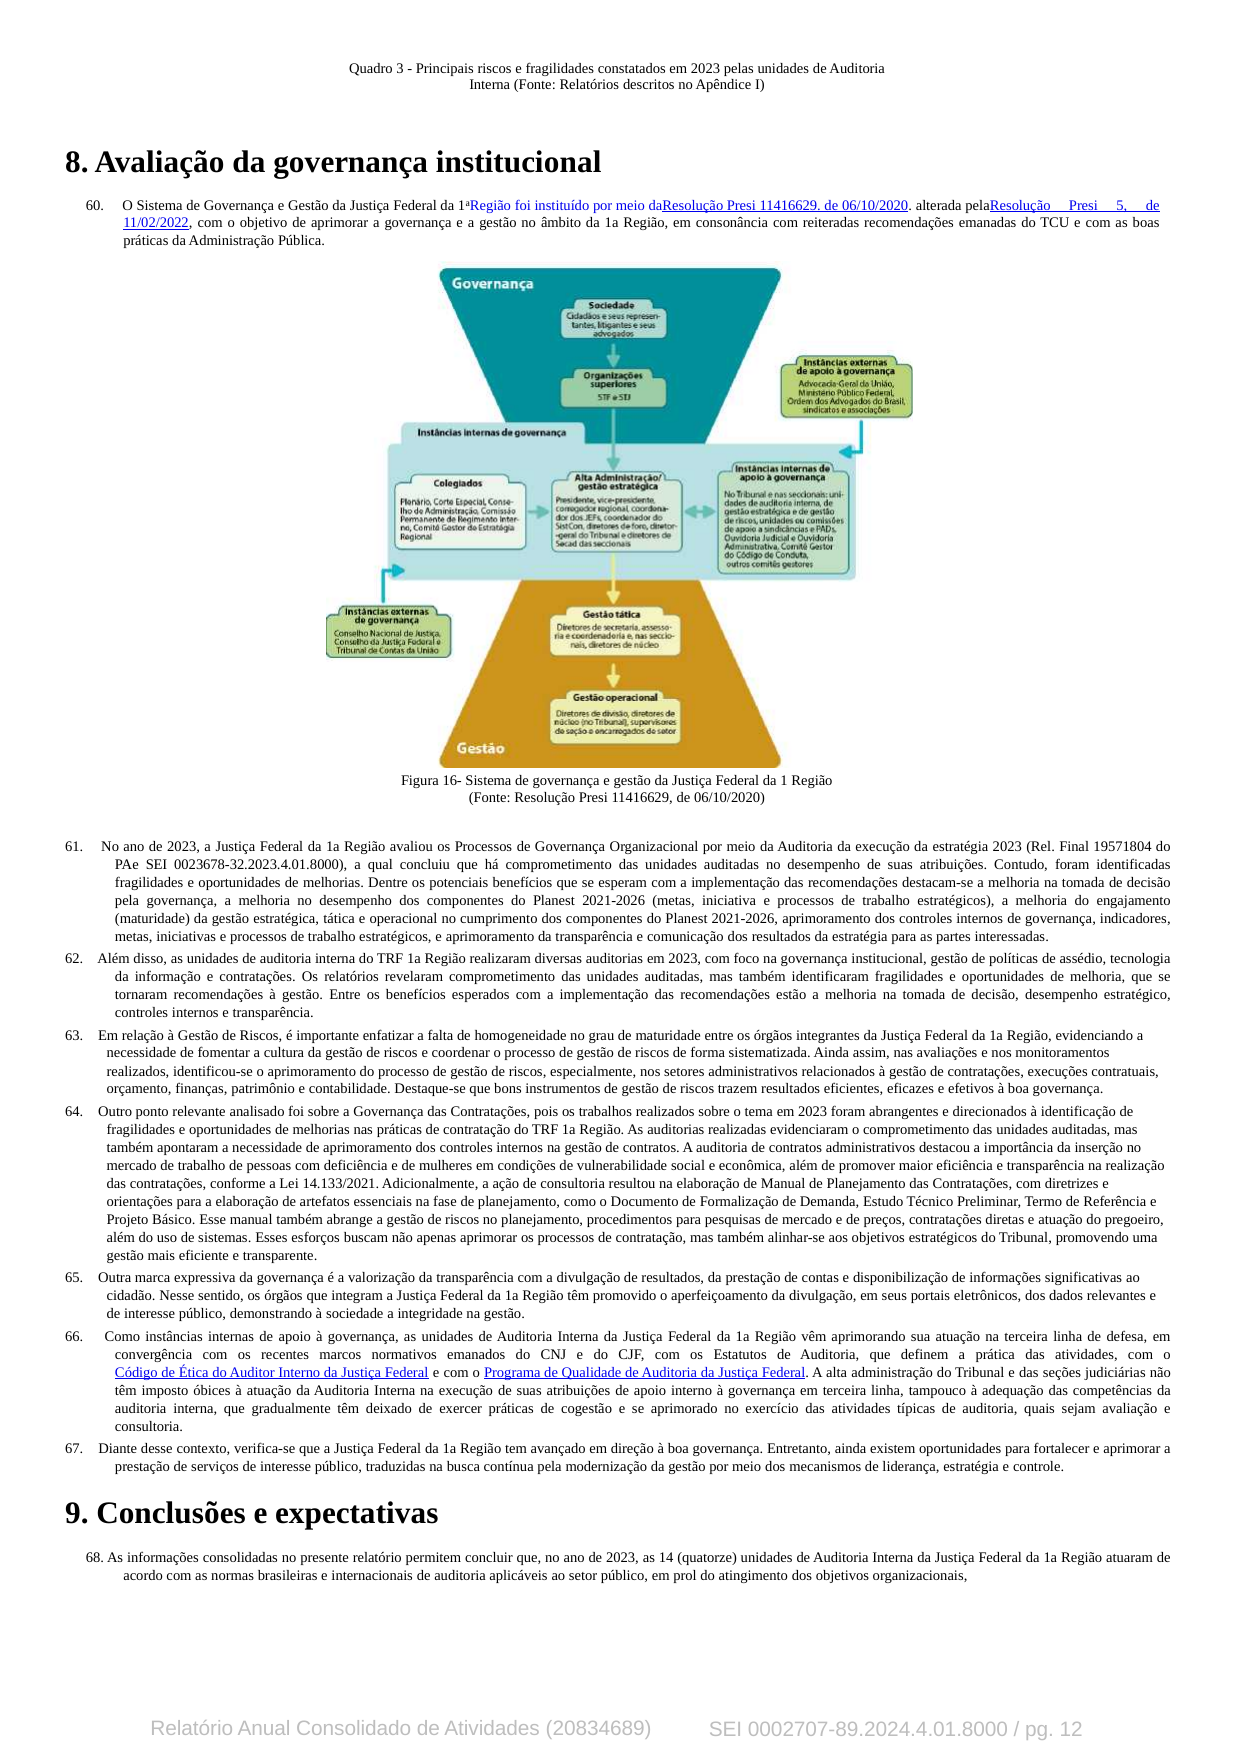

Quadro 3 - Principais riscos e fragilidades constatados em 2023 pelas unidades de Auditoria Interna (Fonte: Relatórios descritos no Apêndice I)
8. Avaliação da governança institucional
60. O Sistema de Governança e Gestão da Justiça Federal da 1aRegião foi instituído por meio daResolução Presi 11416629. de 06/10/2020. alterada pelaResolução Presi 5, de 11/02/2022, com o objetivo de aprimorar a governança e a gestão no âmbito da 1a Região, em consonância com reiteradas recomendações emanadas do TCU e com as boas práticas da Administração Pública.
Figura 16- Sistema de governança e gestão da Justiça Federal da 1 Região (Fonte: Resolução Presi 11416629, de 06/10/2020)
61. No ano de 2023, a Justiça Federal da 1a Região avaliou os Processos de Governança Organizacional por meio da Auditoria da execução da estratégia 2023 (Rel. Final 19571804 do PAe SEI 0023678-32.2023.4.01.8000), a qual concluiu que há comprometimento das unidades auditadas no desempenho de suas atribuições. Contudo, foram identificadas fragilidades e oportunidades de melhorias. Dentre os potenciais benefícios que se esperam com a implementação das recomendações destacam-se a melhoria na tomada de decisão pela governança, a melhoria no desempenho dos componentes do Planest 2021-2026 (metas, iniciativa e processos de trabalho estratégicos), a melhoria do engajamento (maturidade) da gestão estratégica, tática e operacional no cumprimento dos componentes do Planest 2021-2026, aprimoramento dos controles internos de governança, indicadores, metas, iniciativas e processos de trabalho estratégicos, e aprimoramento da transparência e comunicação dos resultados da estratégia para as partes interessadas.
62. Além disso, as unidades de auditoria interna do TRF 1a Região realizaram diversas auditorias em 2023, com foco na governança institucional, gestão de políticas de assédio, tecnologia da informação e contratações. Os relatórios revelaram comprometimento das unidades auditadas, mas também identificaram fragilidades e oportunidades de melhoria, que se tornaram recomendações à gestão. Entre os benefícios esperados com a implementação das recomendações estão a melhoria na tomada de decisão, desempenho estratégico, controles internos e transparência.
63. Em relação à Gestão de Riscos, é importante enfatizar a falta de homogeneidade no grau de maturidade entre os órgãos integrantes da Justiça Federal da 1a Região, evidenciando a necessidade de fomentar a cultura da gestão de riscos e coordenar o processo de gestão de riscos de forma sistematizada. Ainda assim, nas avaliações e nos monitoramentos realizados, identificou-se o aprimoramento do processo de gestão de riscos, especialmente, nos setores administrativos relacionados à gestão de contratações, execuções contratuais, orçamento, finanças, patrimônio e contabilidade. Destaque-se que bons instrumentos de gestão de riscos trazem resultados eficientes, eficazes e efetivos à boa governança.
64. Outro ponto relevante analisado foi sobre a Governança das Contratações, pois os trabalhos realizados sobre o tema em 2023 foram abrangentes e direcionados à identificação de fragilidades e oportunidades de melhorias nas práticas de contratação do TRF 1a Região. As auditorias realizadas evidenciaram o comprometimento das unidades auditadas, mas também apontaram a necessidade de aprimoramento dos controles internos na gestão de contratos. A auditoria de contratos administrativos destacou a importância da inserção no mercado de trabalho de pessoas com deficiência e de mulheres em condições de vulnerabilidade social e econômica, além de promover maior eficiência e transparência na realização das contratações, conforme a Lei 14.133/2021. Adicionalmente, a ação de consultoria resultou na elaboração de Manual de Planejamento das Contratações, com diretrizes e orientações para a elaboração de artefatos essenciais na fase de planejamento, como o Documento de Formalização de Demanda, Estudo Técnico Preliminar, Termo de Referência e Projeto Básico. Esse manual também abrange a gestão de riscos no planejamento, procedimentos para pesquisas de mercado e de preços, contratações diretas e atuação do pregoeiro, além do uso de sistemas. Esses esforços buscam não apenas aprimorar os processos de contratação, mas também alinhar-se aos objetivos estratégicos do Tribunal, promovendo uma gestão mais eficiente e transparente.
65. Outra marca expressiva da governança é a valorização da transparência com a divulgação de resultados, da prestação de contas e disponibilização de informações significativas ao cidadão. Nesse sentido, os órgãos que integram a Justiça Federal da 1a Região têm promovido o aperfeiçoamento da divulgação, em seus portais eletrônicos, dos dados relevantes e de interesse público, demonstrando à sociedade a integridade na gestão.
66. Como instâncias internas de apoio à governança, as unidades de Auditoria Interna da Justiça Federal da 1a Região vêm aprimorando sua atuação na terceira linha de defesa, em convergência com os recentes marcos normativos emanados do CNJ e do CJF, com os Estatutos de Auditoria, que definem a prática das atividades, com o Código de Ética do Auditor Interno da Justiça Federal e com o Programa de Qualidade de Auditoria da Justiça Federal. A alta administração do Tribunal e das seções judiciárias não têm imposto óbices à atuação da Auditoria Interna na execução de suas atribuições de apoio interno à governança em terceira linha, tampouco à adequação das competências da auditoria interna, que gradualmente têm deixado de exercer práticas de cogestão e se aprimorado no exercício das atividades típicas de auditoria, quais sejam avaliação e consultoria.
67. Diante desse contexto, verifica-se que a Justiça Federal da 1a Região tem avançado em direção à boa governança. Entretanto, ainda existem oportunidades para fortalecer e aprimorar a prestação de serviços de interesse público, traduzidas na busca contínua pela modernização da gestão por meio dos mecanismos de liderança, estratégia e controle.
9. Conclusões e expectativas
68. As informações consolidadas no presente relatório permitem concluir que, no ano de 2023, as 14 (quatorze) unidades de Auditoria Interna da Justiça Federal da 1a Região atuaram de acordo com as normas brasileiras e internacionais de auditoria aplicáveis ao setor público, em prol do atingimento dos objetivos organizacionais,
Relatório Anual Consolidado de Atividades (20834689)
SEI 0002707-89.2024.4.01.8000 / pg. 12